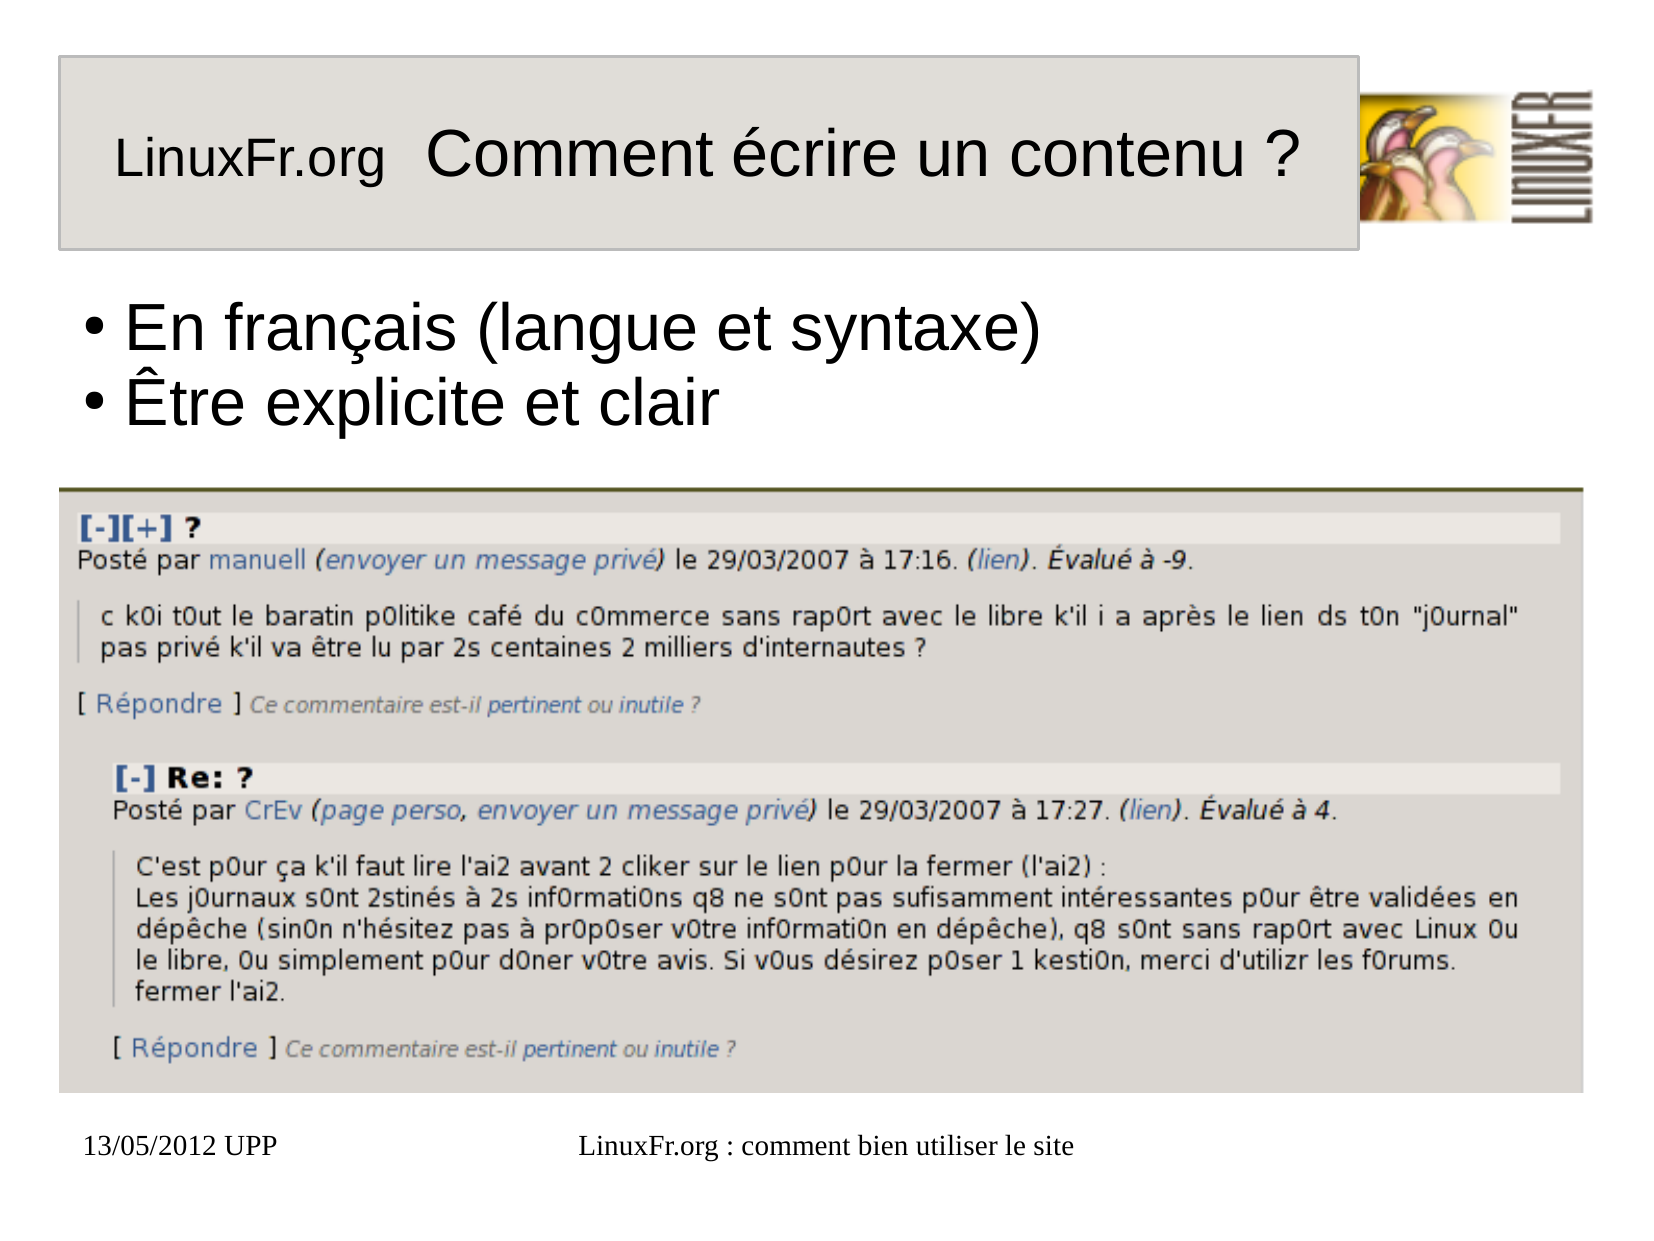

LinuxFr.org	 Comment écrire un contenu ?
# En français (langue et syntaxe)
 Être explicite et clair